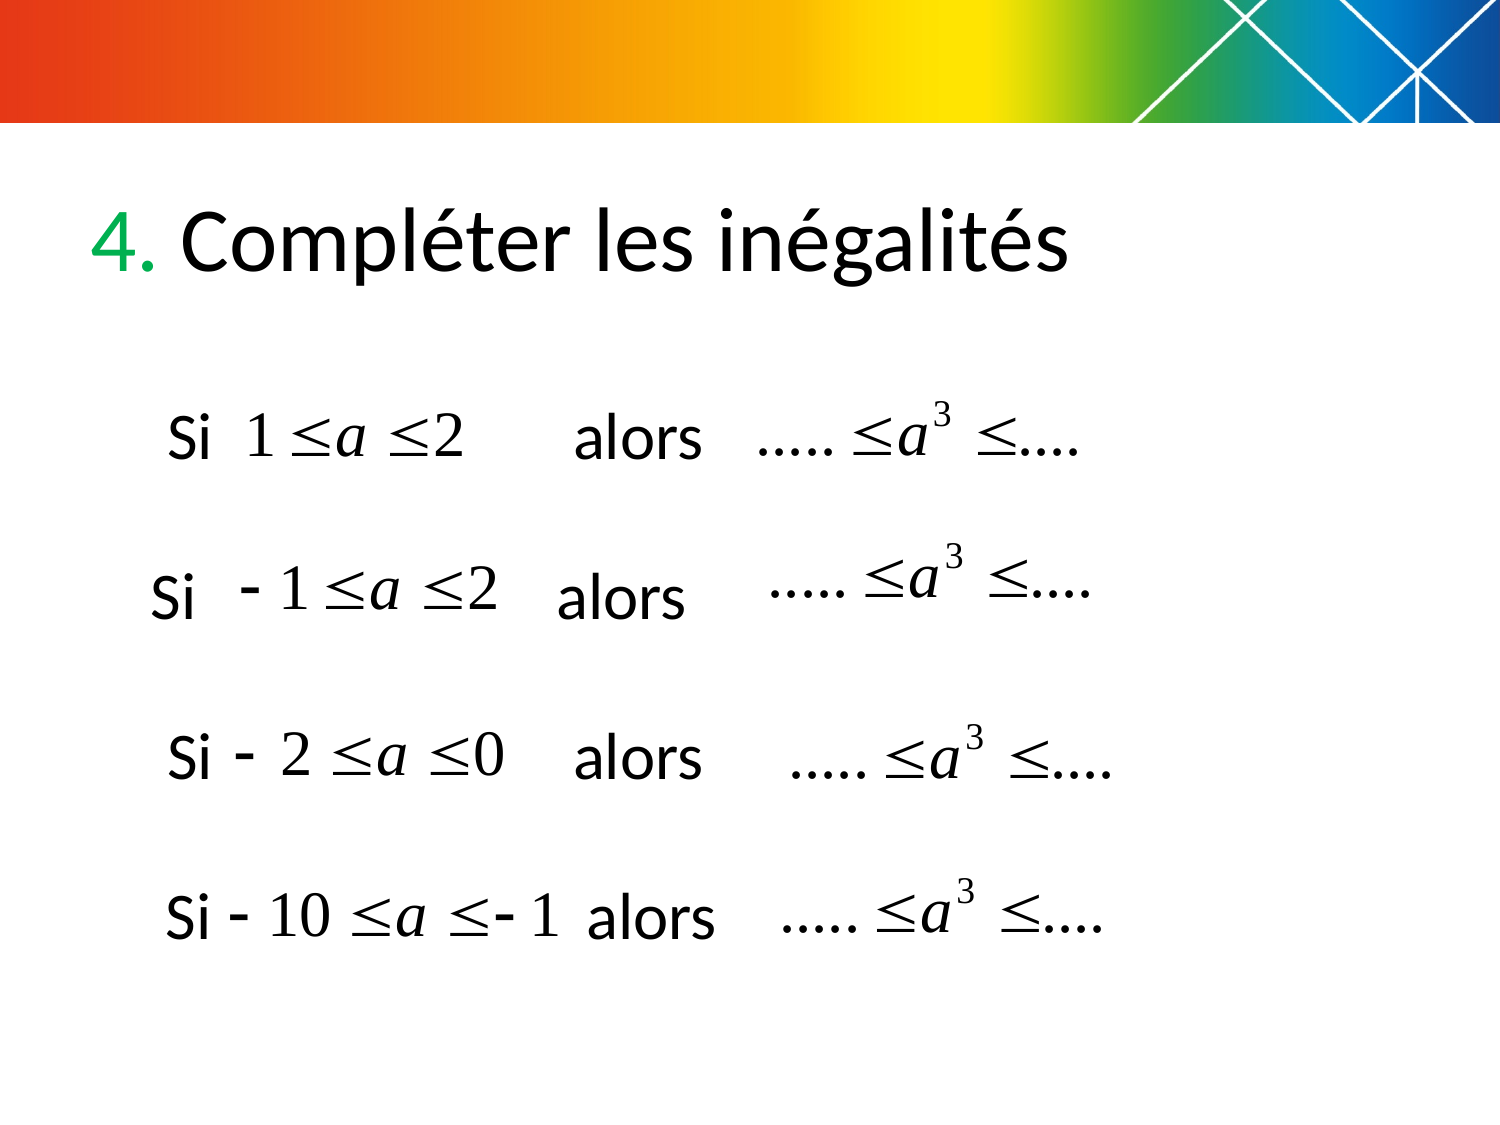

# 4. Compléter les inégalités
 Si alors
Si alors
 Si alors
 Si alors